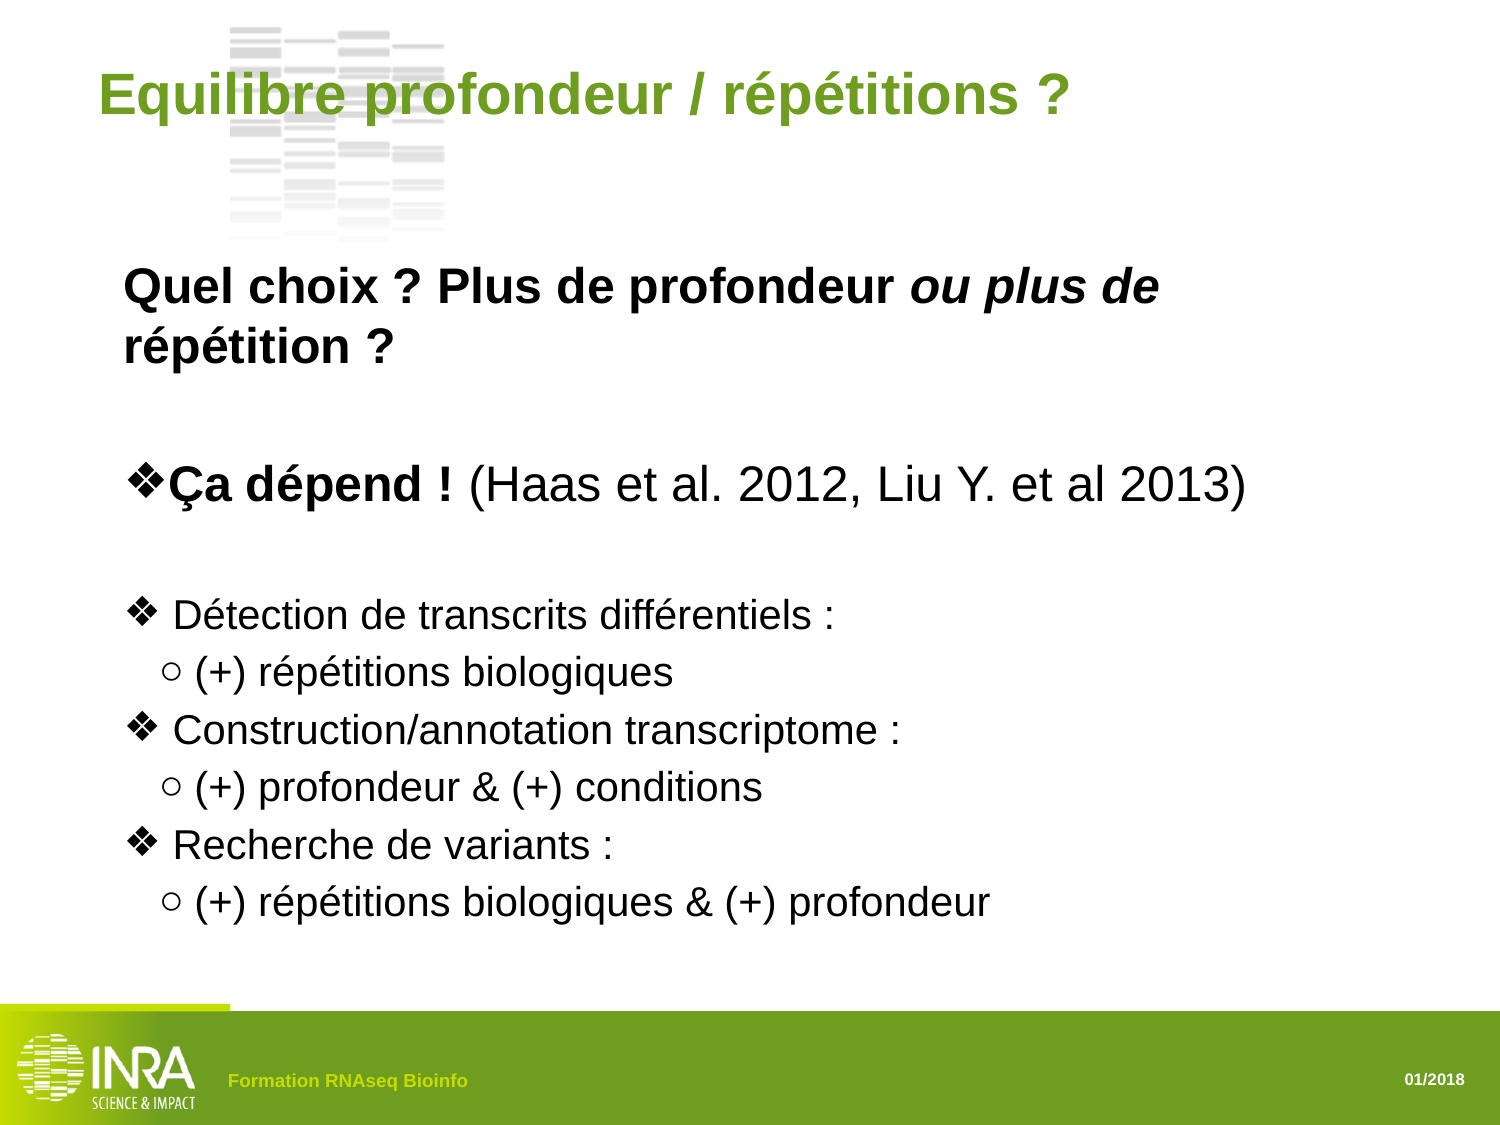

Equilibre profondeur / répétitions ?
Quel choix ? Plus de profondeur ou plus de répétition ?
Ça dépend ! (Haas et al. 2012, Liu Y. et al 2013)
 Détection de transcrits différentiels :
(+) répétitions biologiques
 Construction/annotation transcriptome :
(+) profondeur & (+) conditions
 Recherche de variants :
(+) répétitions biologiques & (+) profondeur